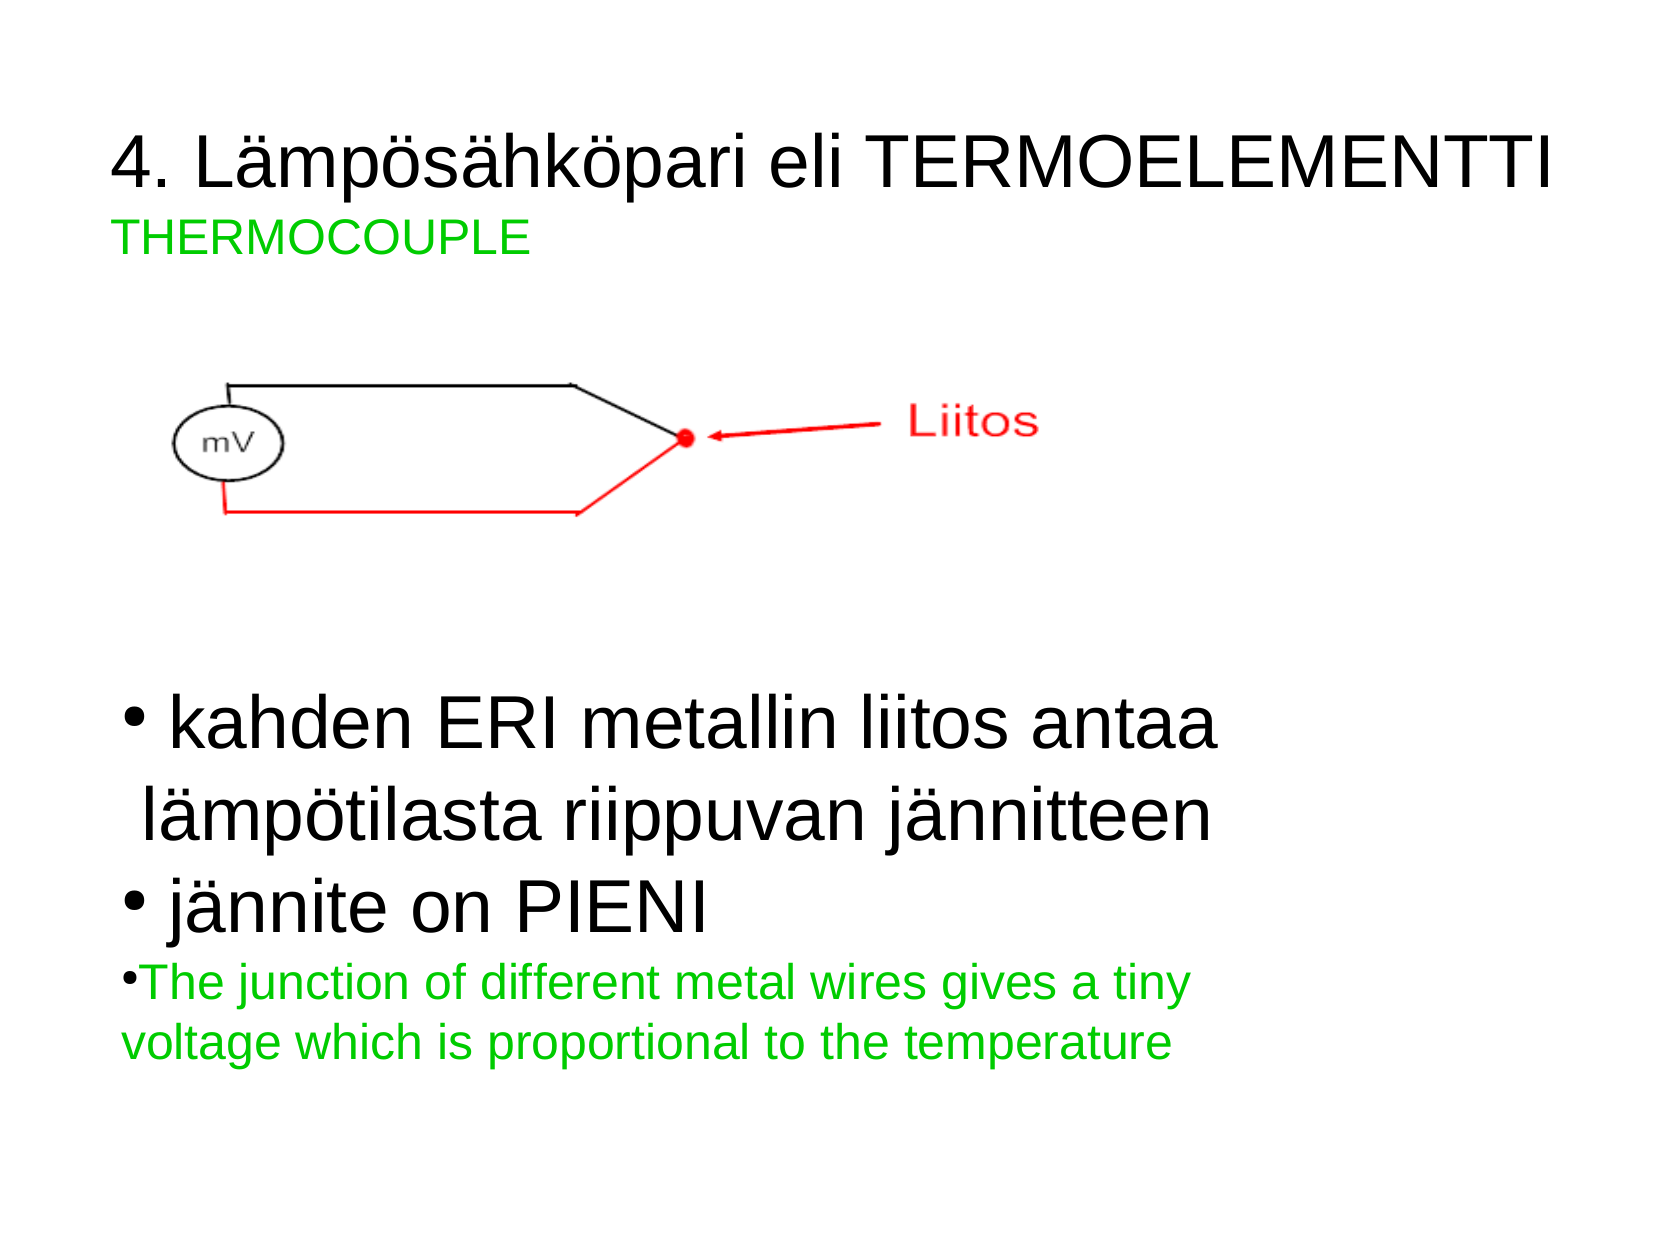

4. Lämpösähköpari eli TERMOELEMENTTI
THERMOCOUPLE
 kahden ERI metallin liitos antaa
 lämpötilasta riippuvan jännitteen
 jännite on PIENI
The junction of different metal wires gives a tiny voltage which is proportional to the temperature